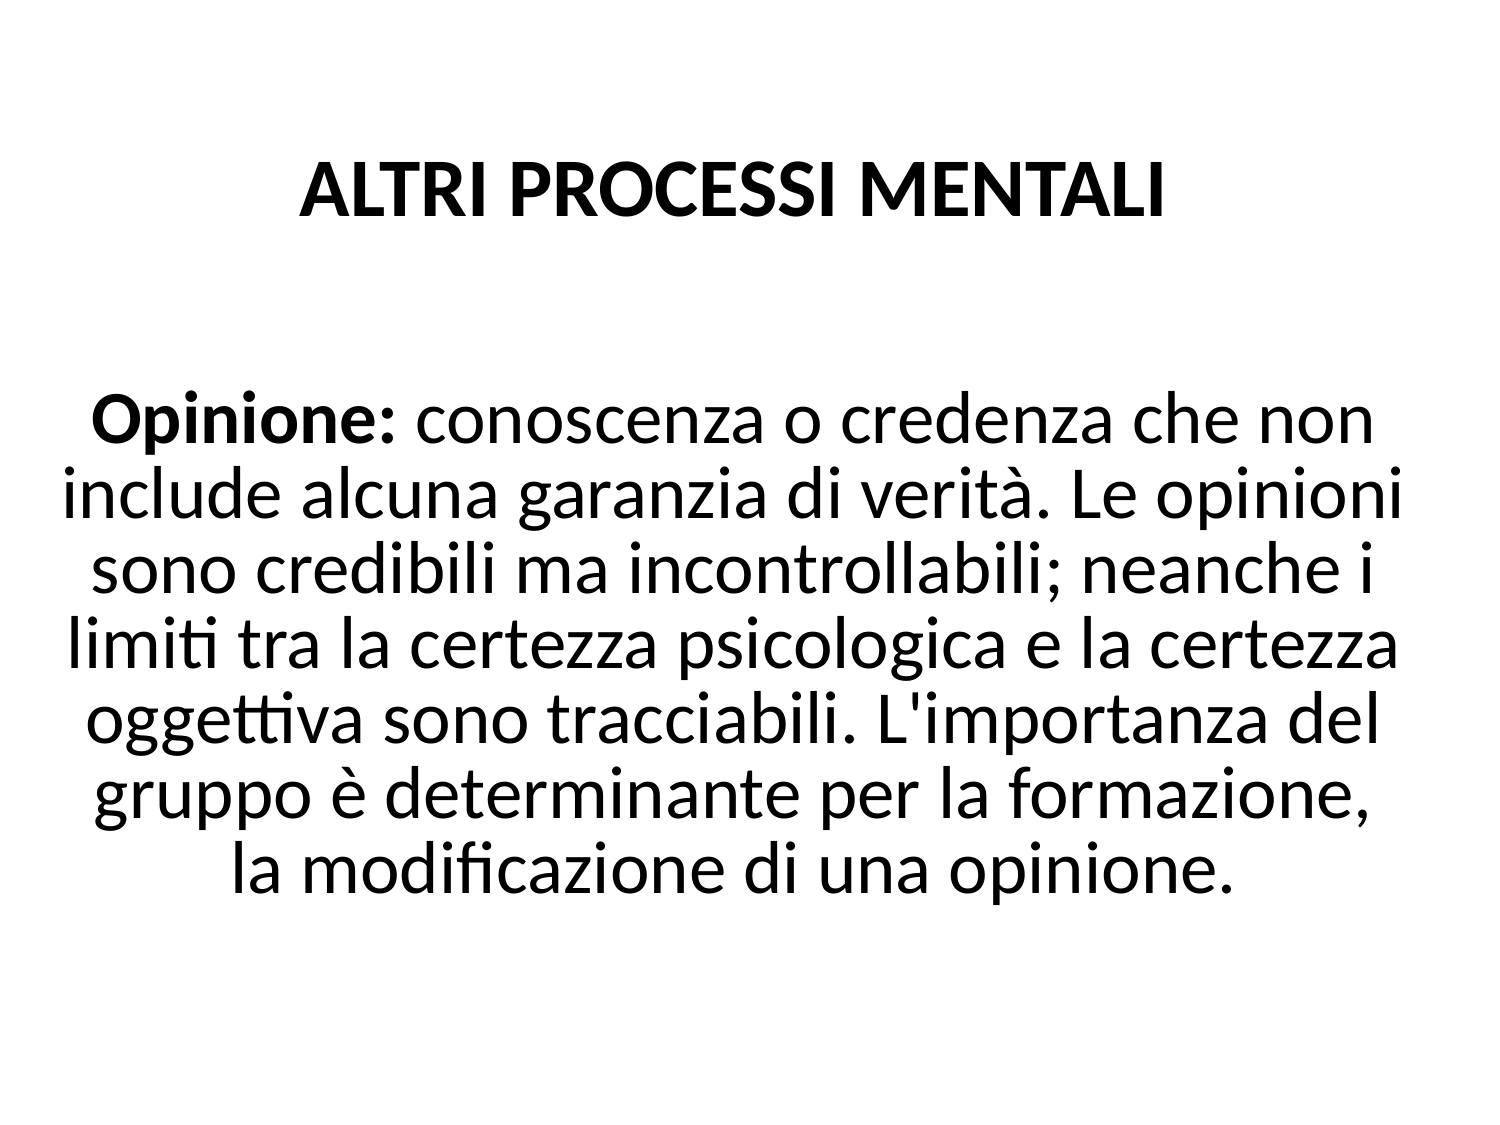

# ALTRI PROCESSI MENTALI Opinione: conoscenza o credenza che non include alcuna garanzia di verità. Le opinioni sono credibili ma incontrollabili; neanche i limiti tra la certezza psicologica e la certezza oggettiva sono tracciabili. L'importanza del gruppo è determinante per la formazione, la modificazione di una opinione.